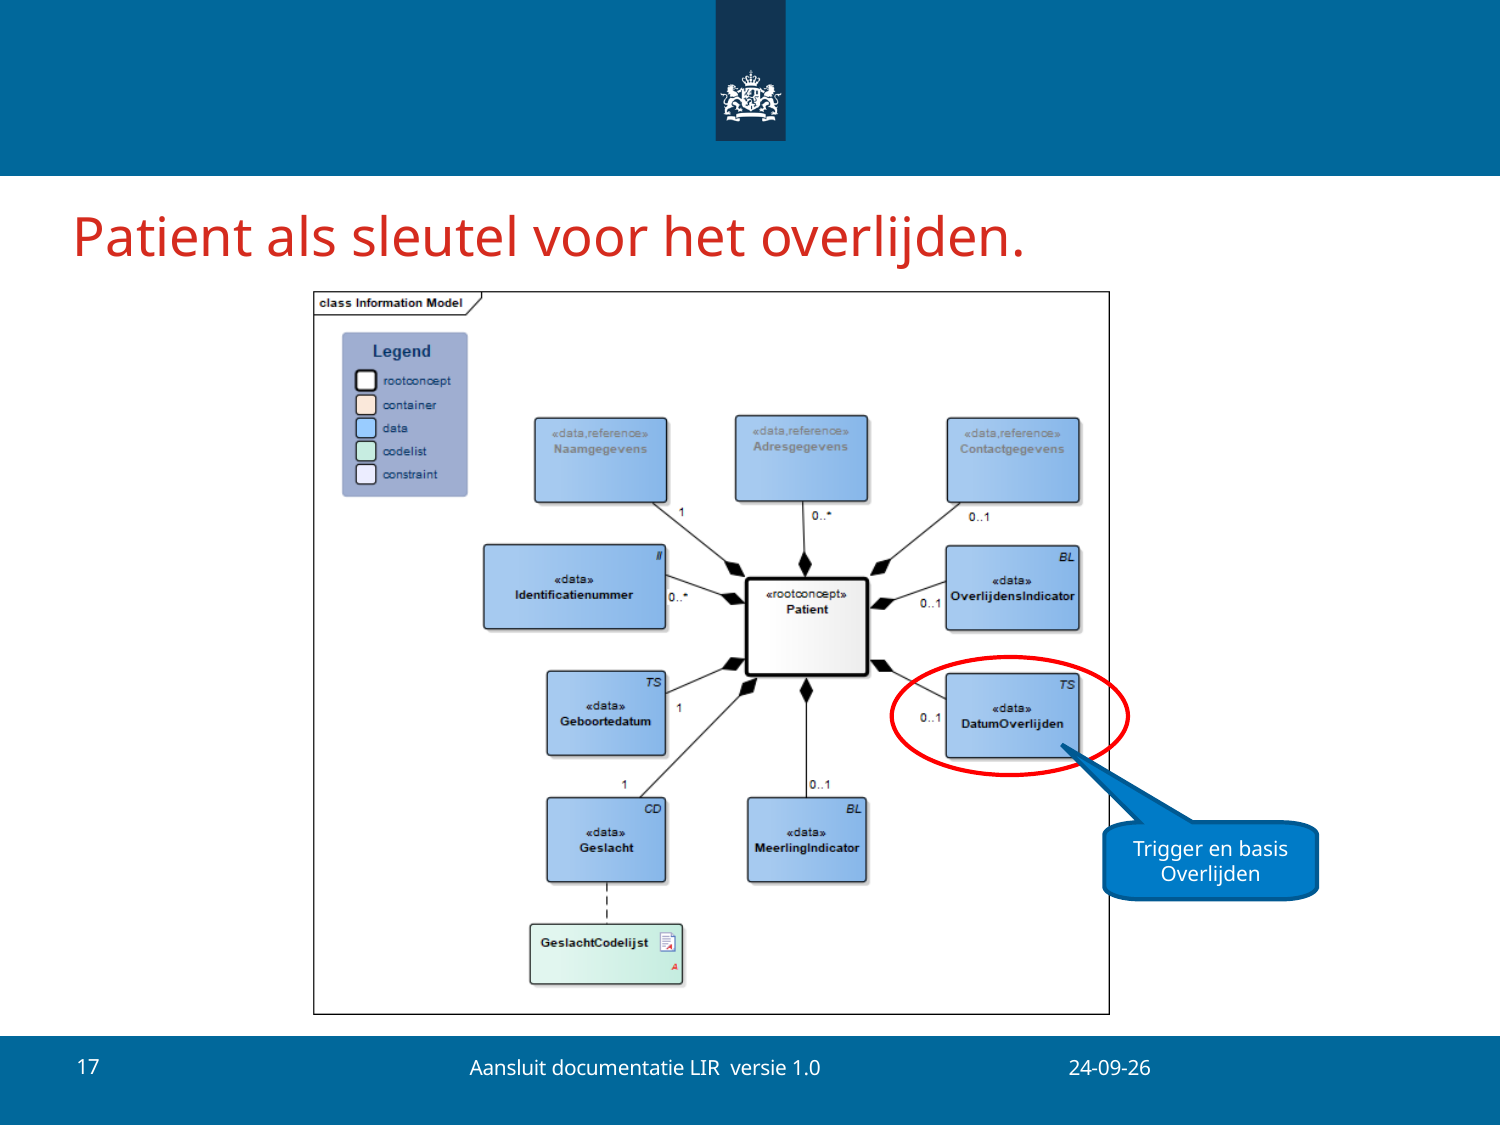

# Patient als sleutel voor het overlijden.
Trigger en basis Overlijden
Aansluit documentatie LIR versie 1.0